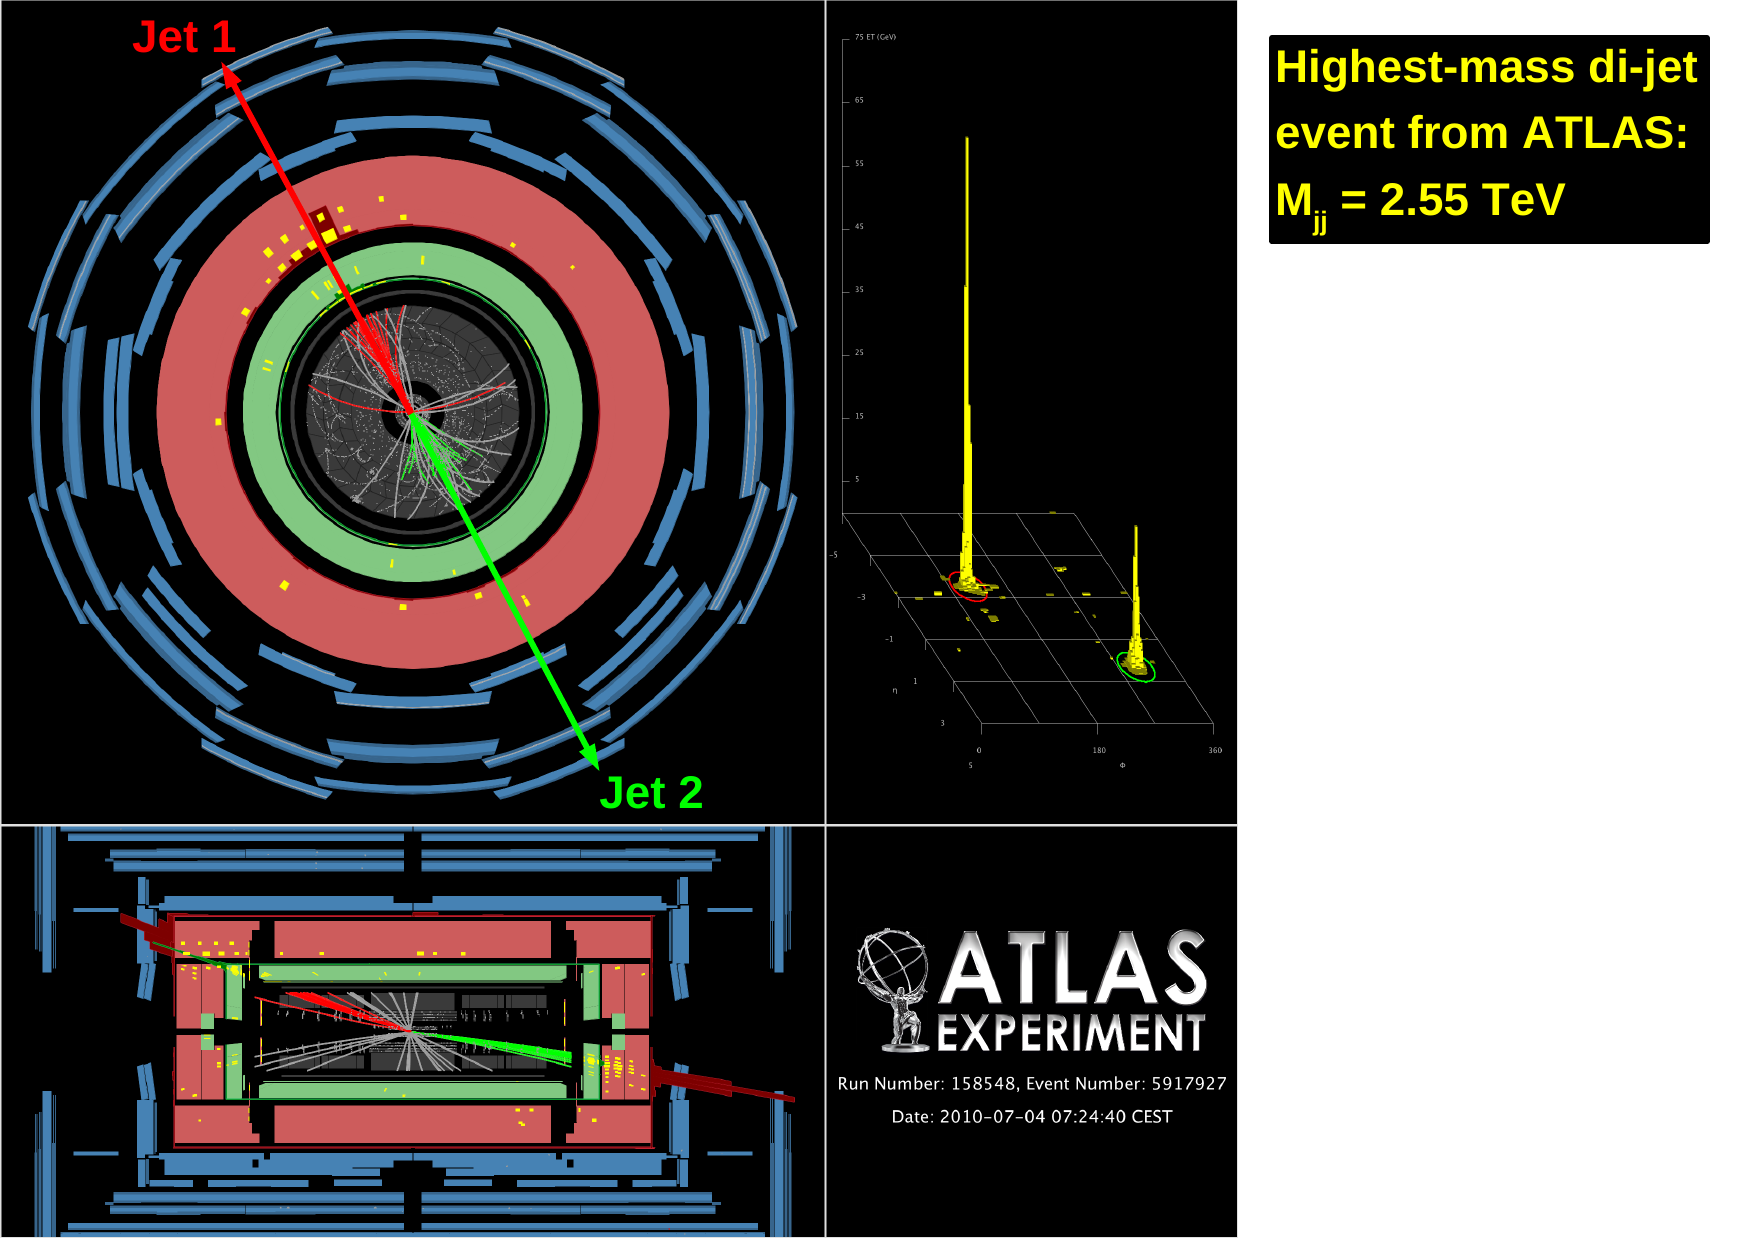

Jet 1
Highest-mass di-jet
event from ATLAS:
Mjj = 2.55 TeV
Jet 2